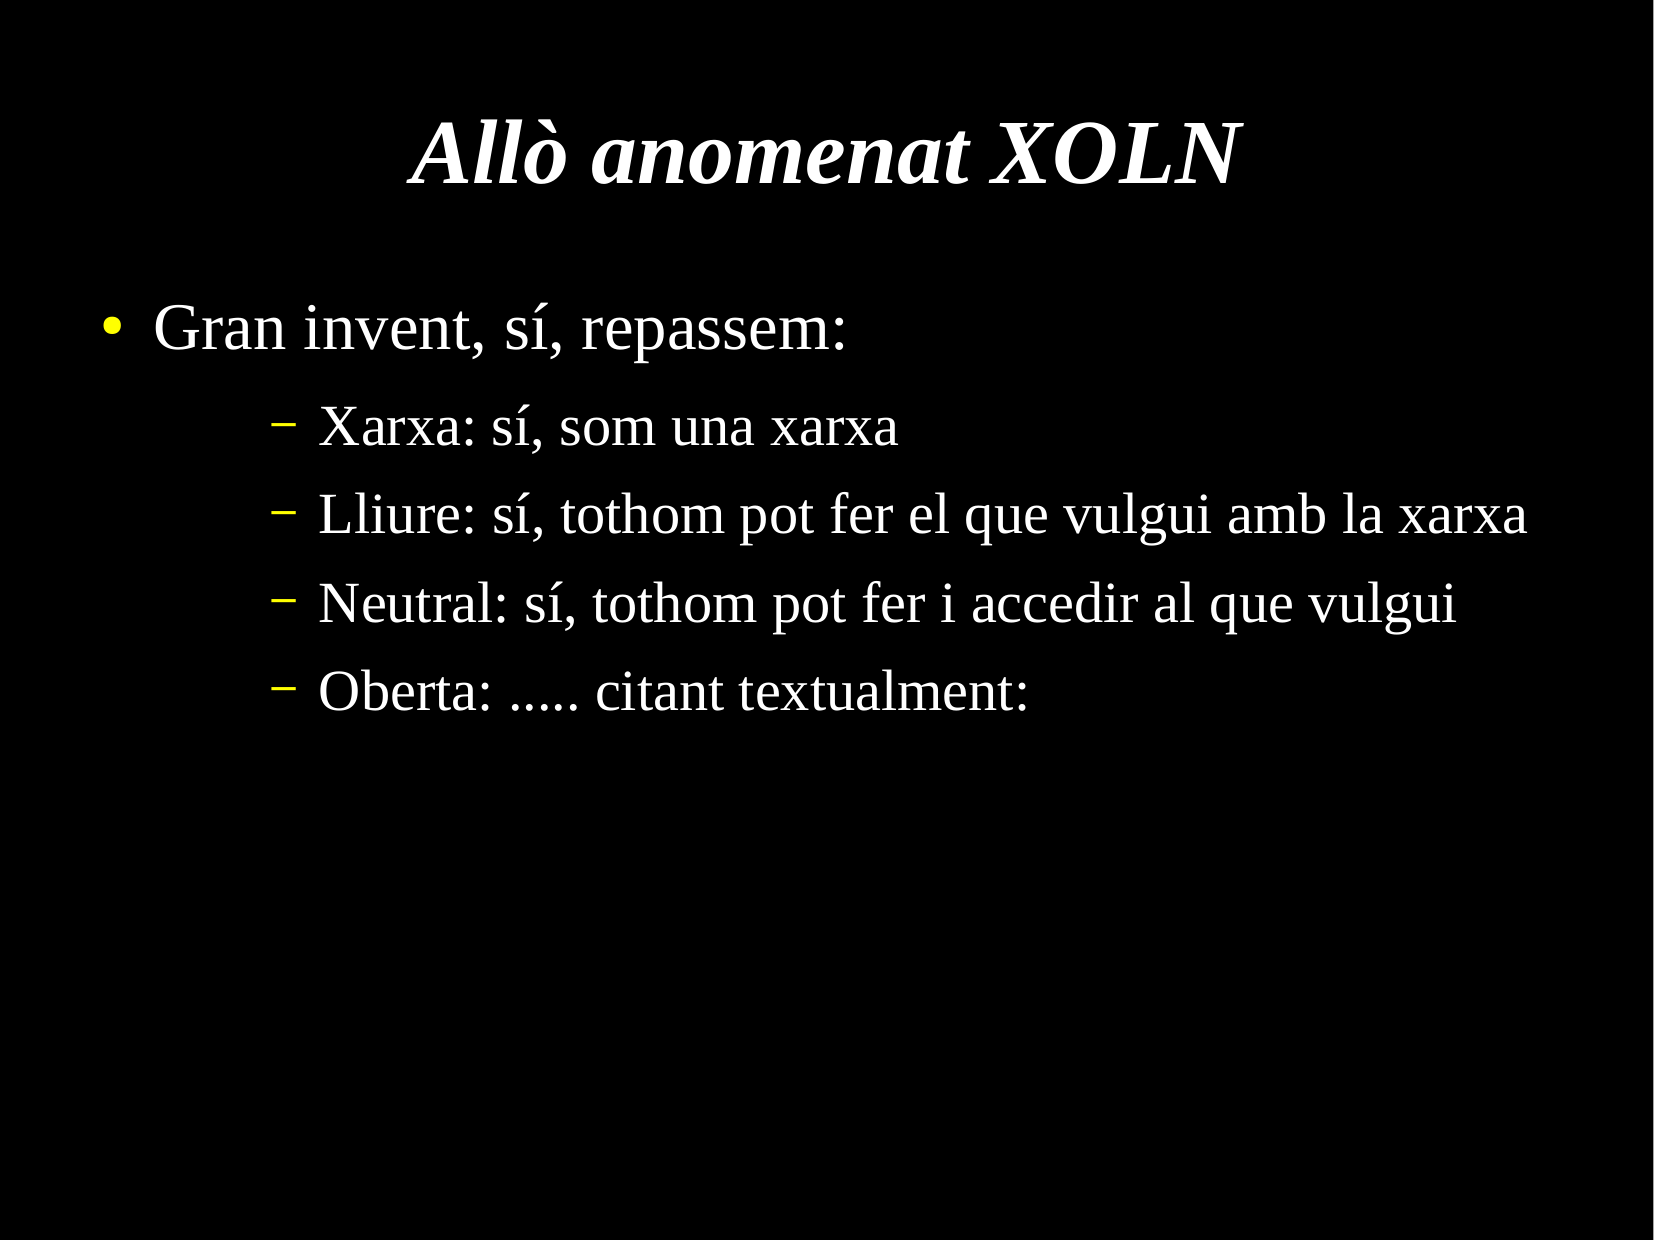

# Allò anomenat XOLN
Gran invent, sí, repassem:
Xarxa: sí, som una xarxa
Lliure: sí, tothom pot fer el que vulgui amb la xarxa
Neutral: sí, tothom pot fer i accedir al que vulgui
Oberta: ..... citant textualment: